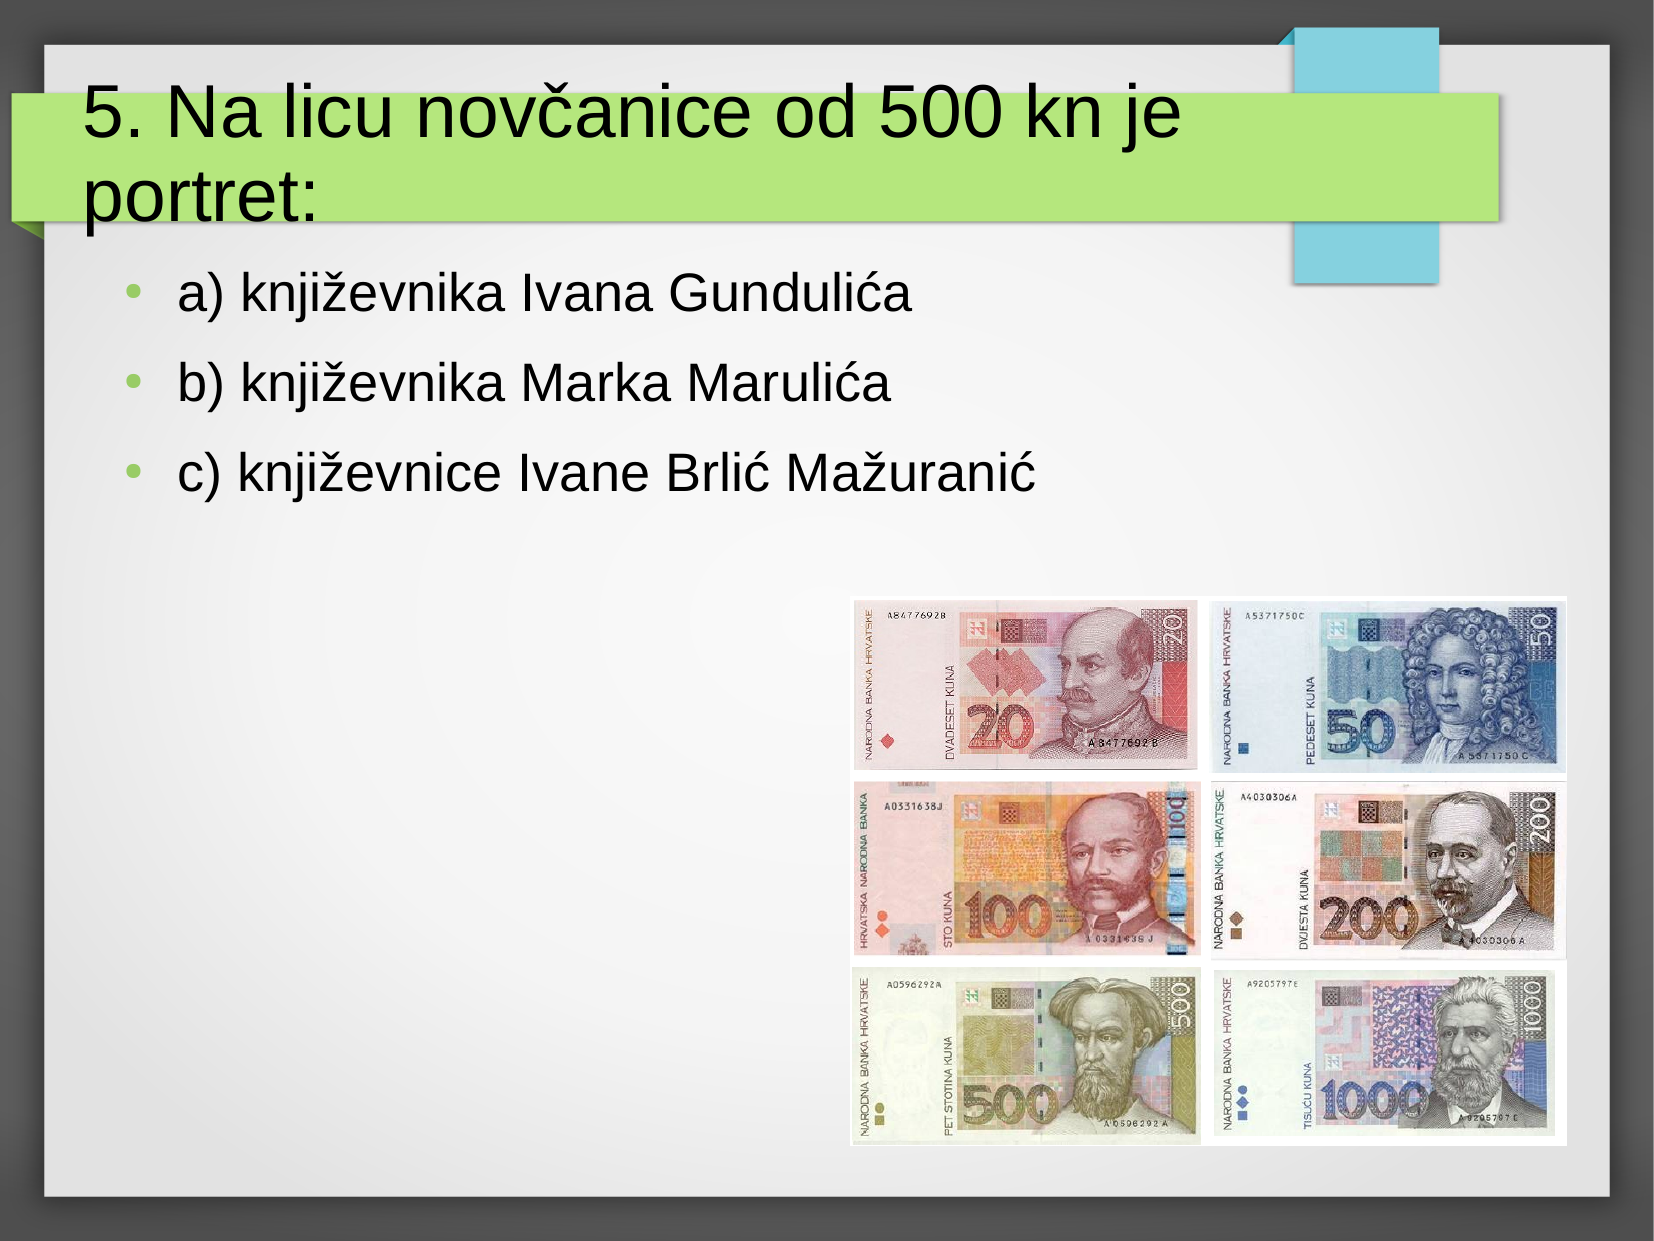

# 5. Na licu novčanice od 500 kn je portret:
a) književnika Ivana Gundulića
b) književnika Marka Marulića
c) književnice Ivane Brlić Mažuranić